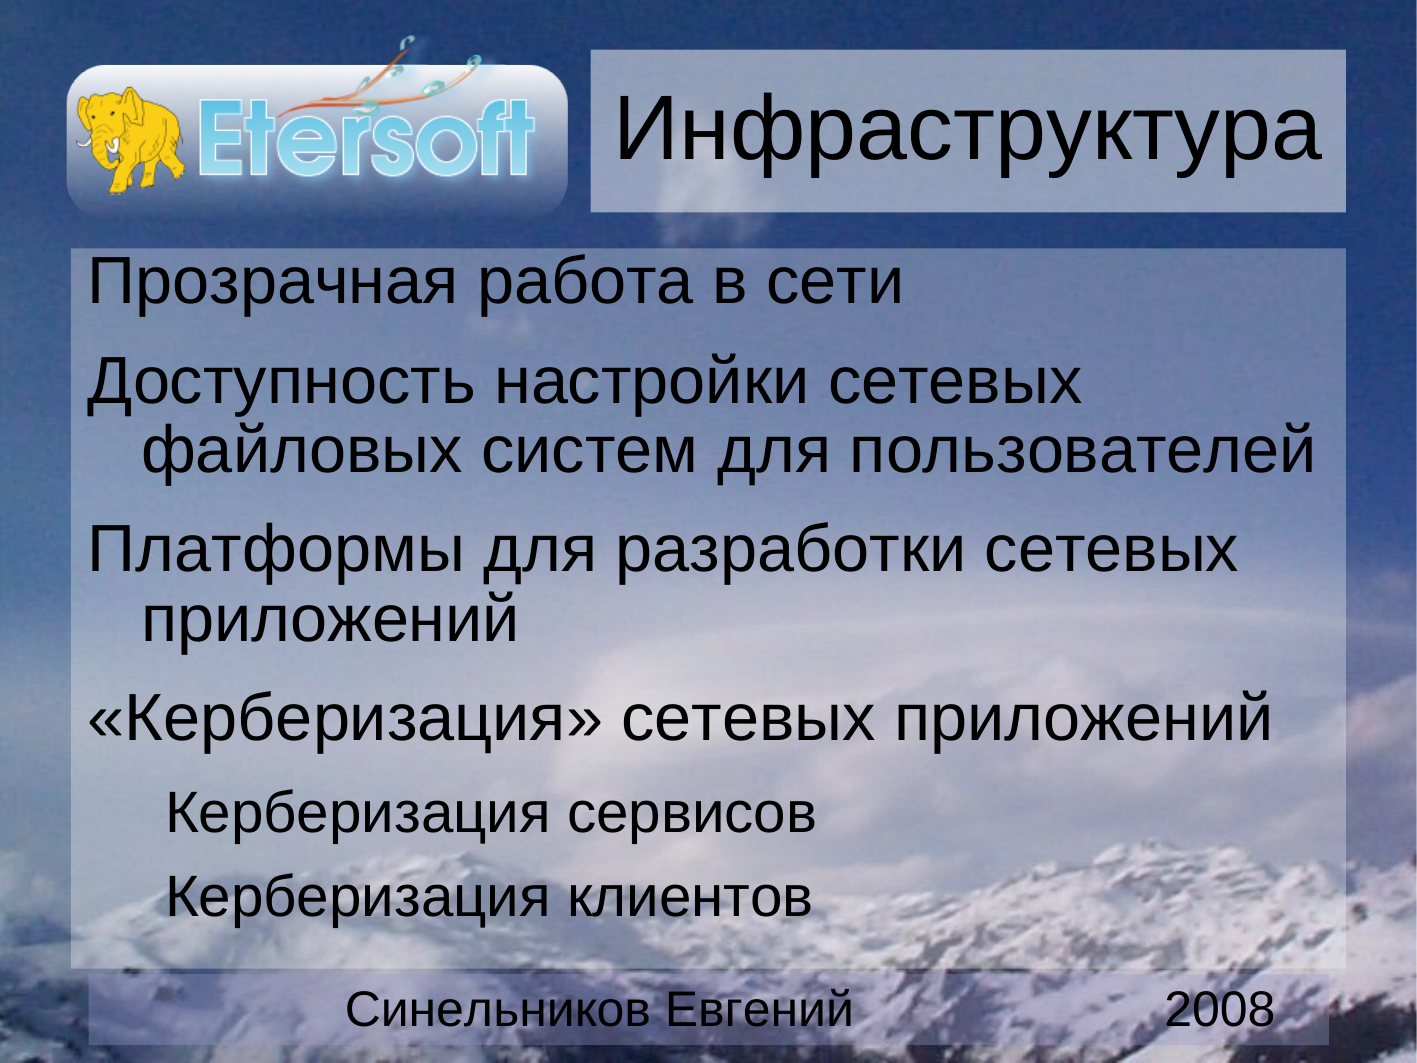

# Инфраструктура
Прозрачная работа в сети
Доступность настройки сетевых файловых систем для пользователей
Платформы для разработки сетевых приложений
«Керберизация» сетевых приложений
Керберизация сервисов
Керберизация клиентов